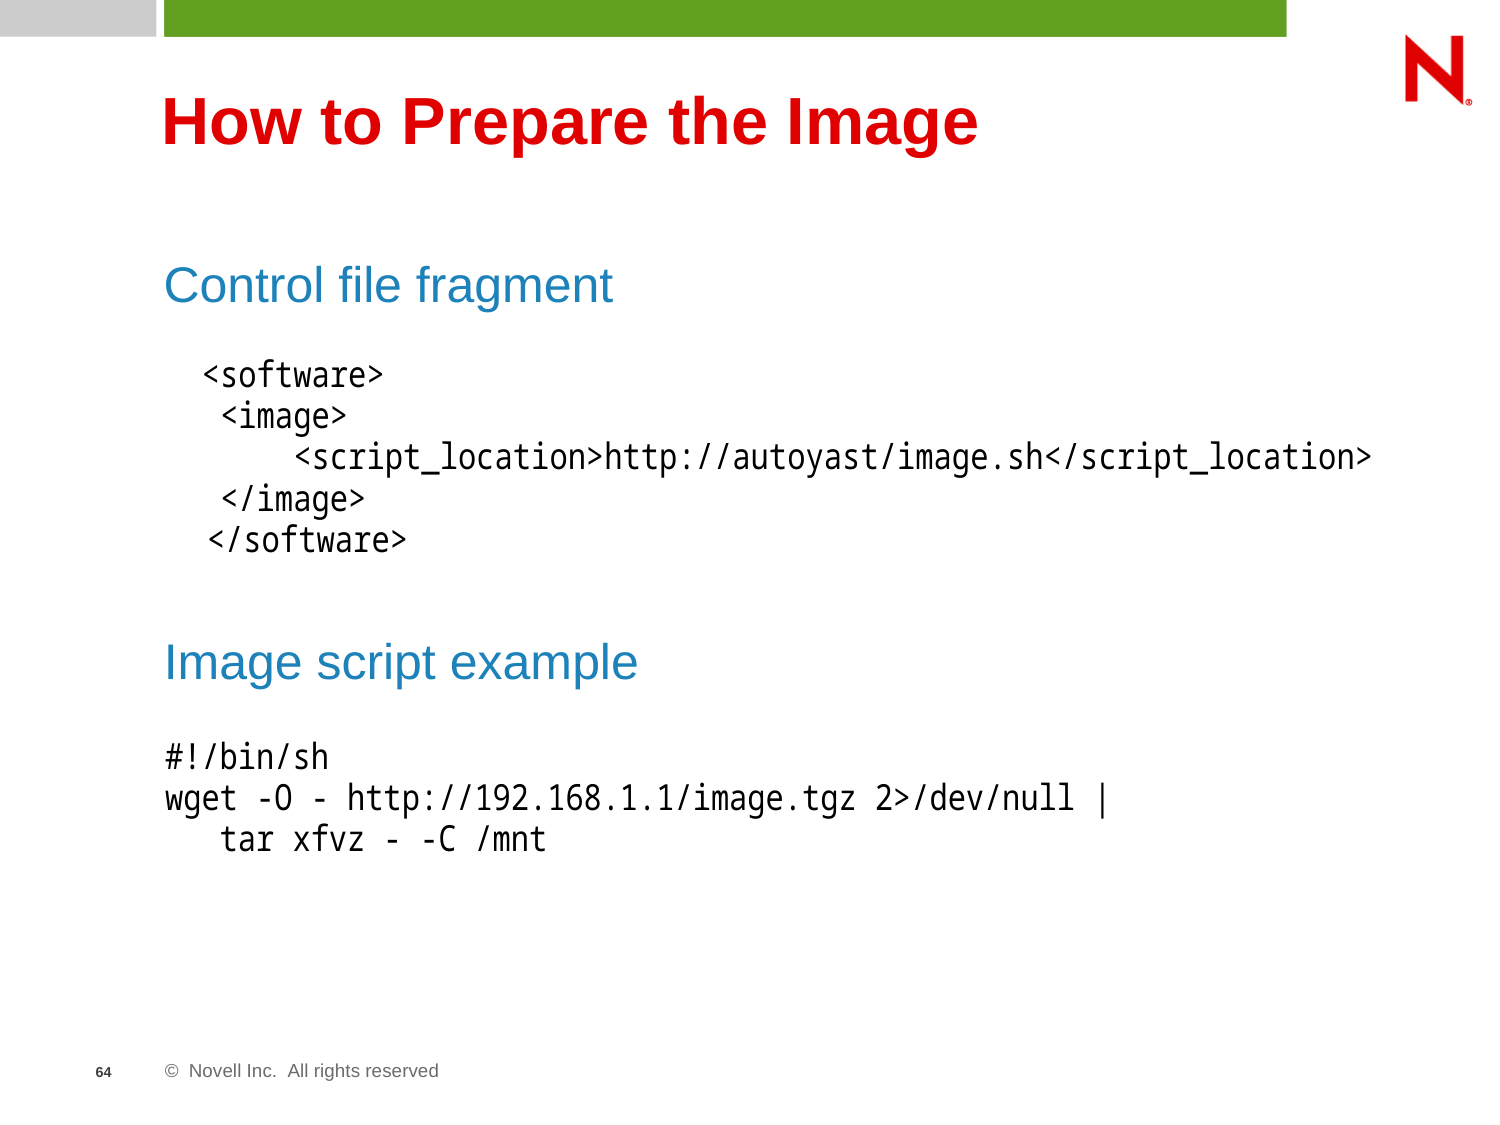

# How to Prepare the Image
Control file fragment
Image script example